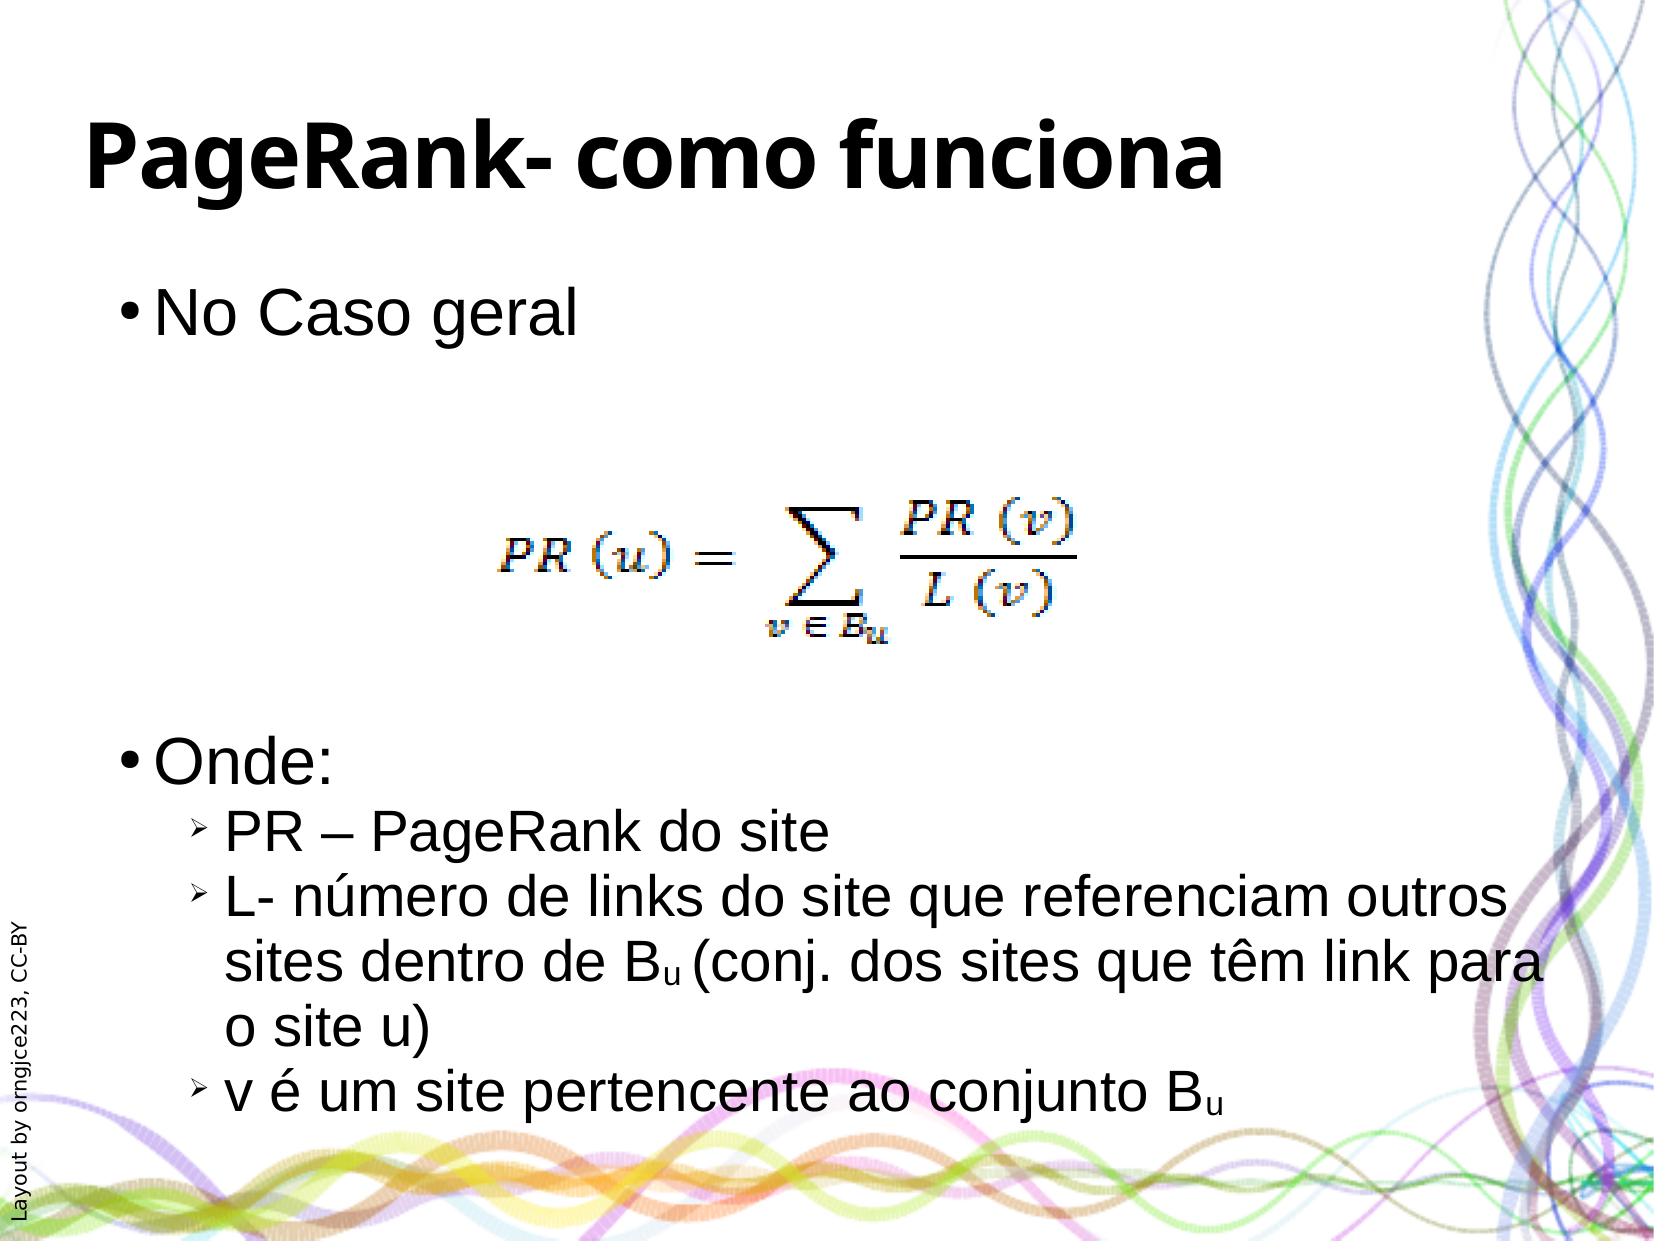

# PageRank- como funciona
No Caso geral
Onde:
PR – PageRank do site
L- número de links do site que referenciam outros sites dentro de Bu (conj. dos sites que têm link para o site u)
v é um site pertencente ao conjunto Bu